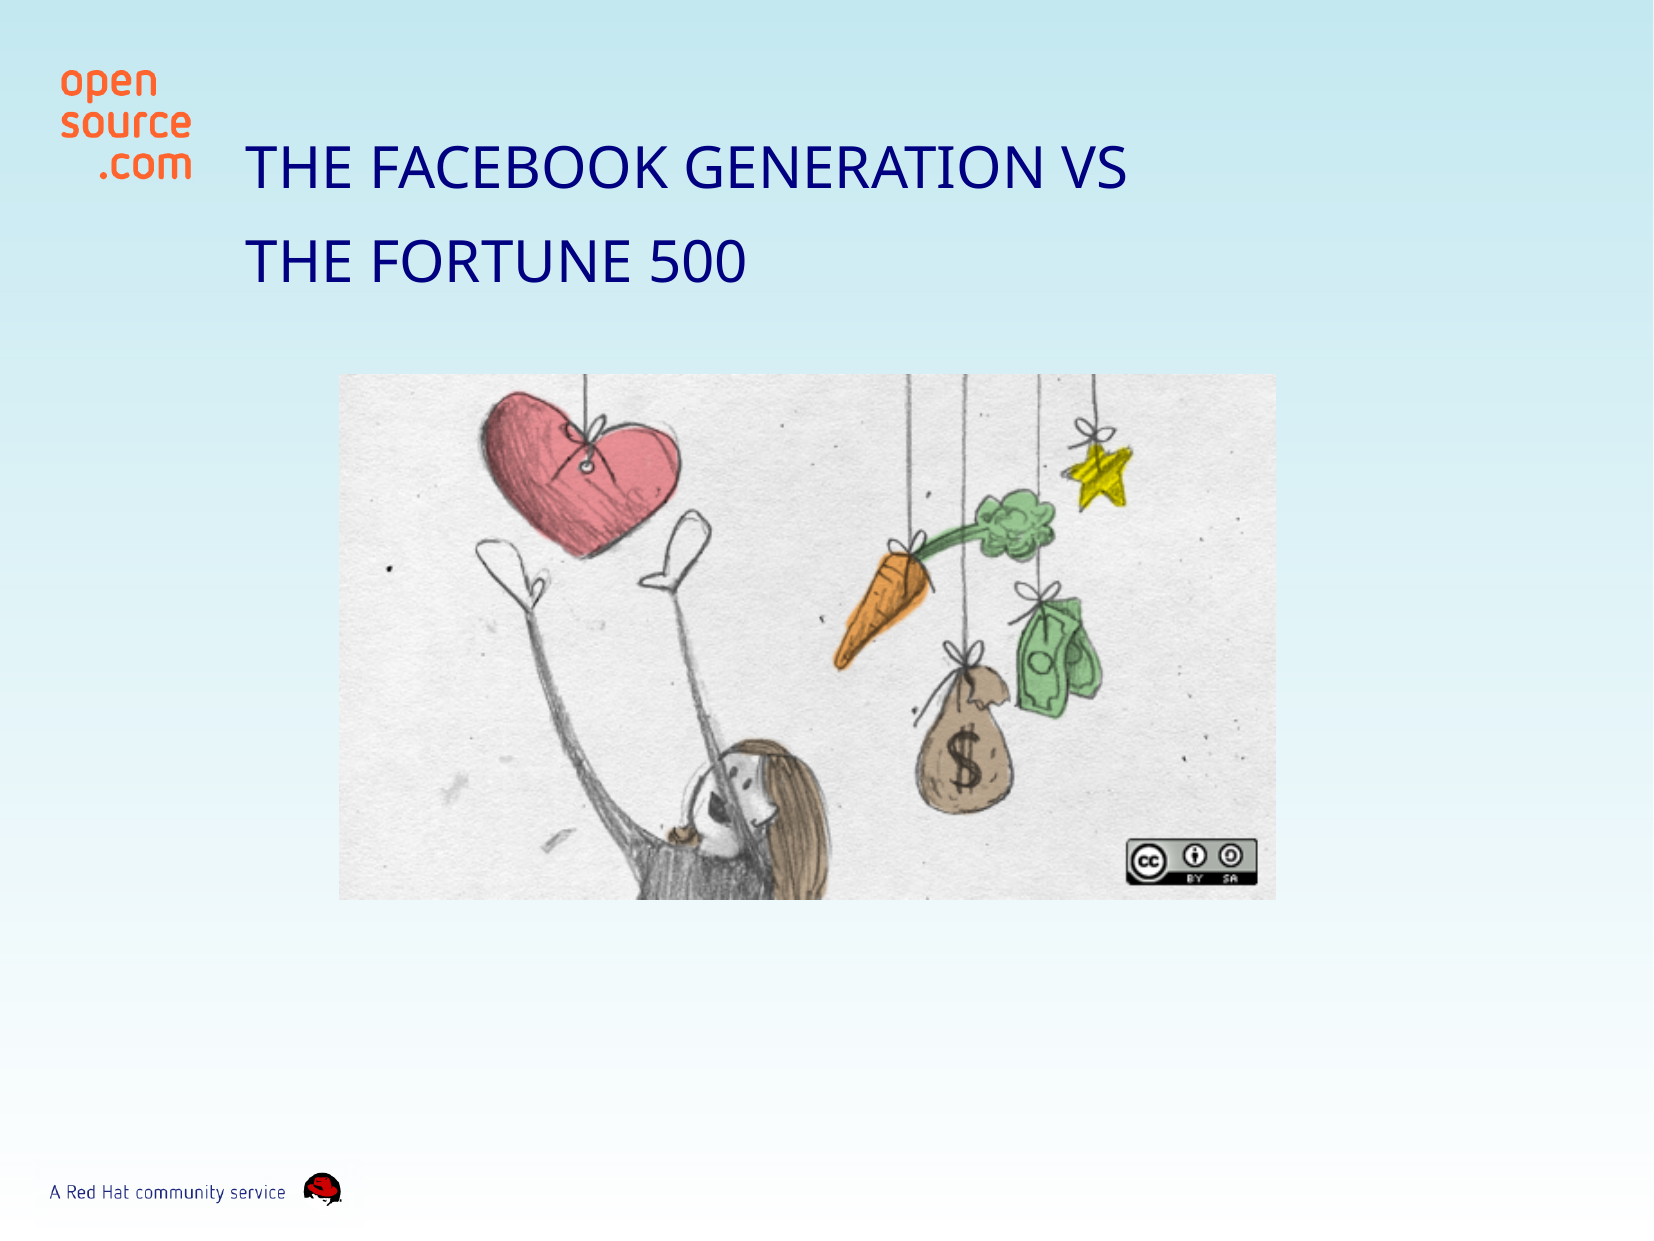

#
THE FACEBOOK GENERATION VS
THE FORTUNE 500